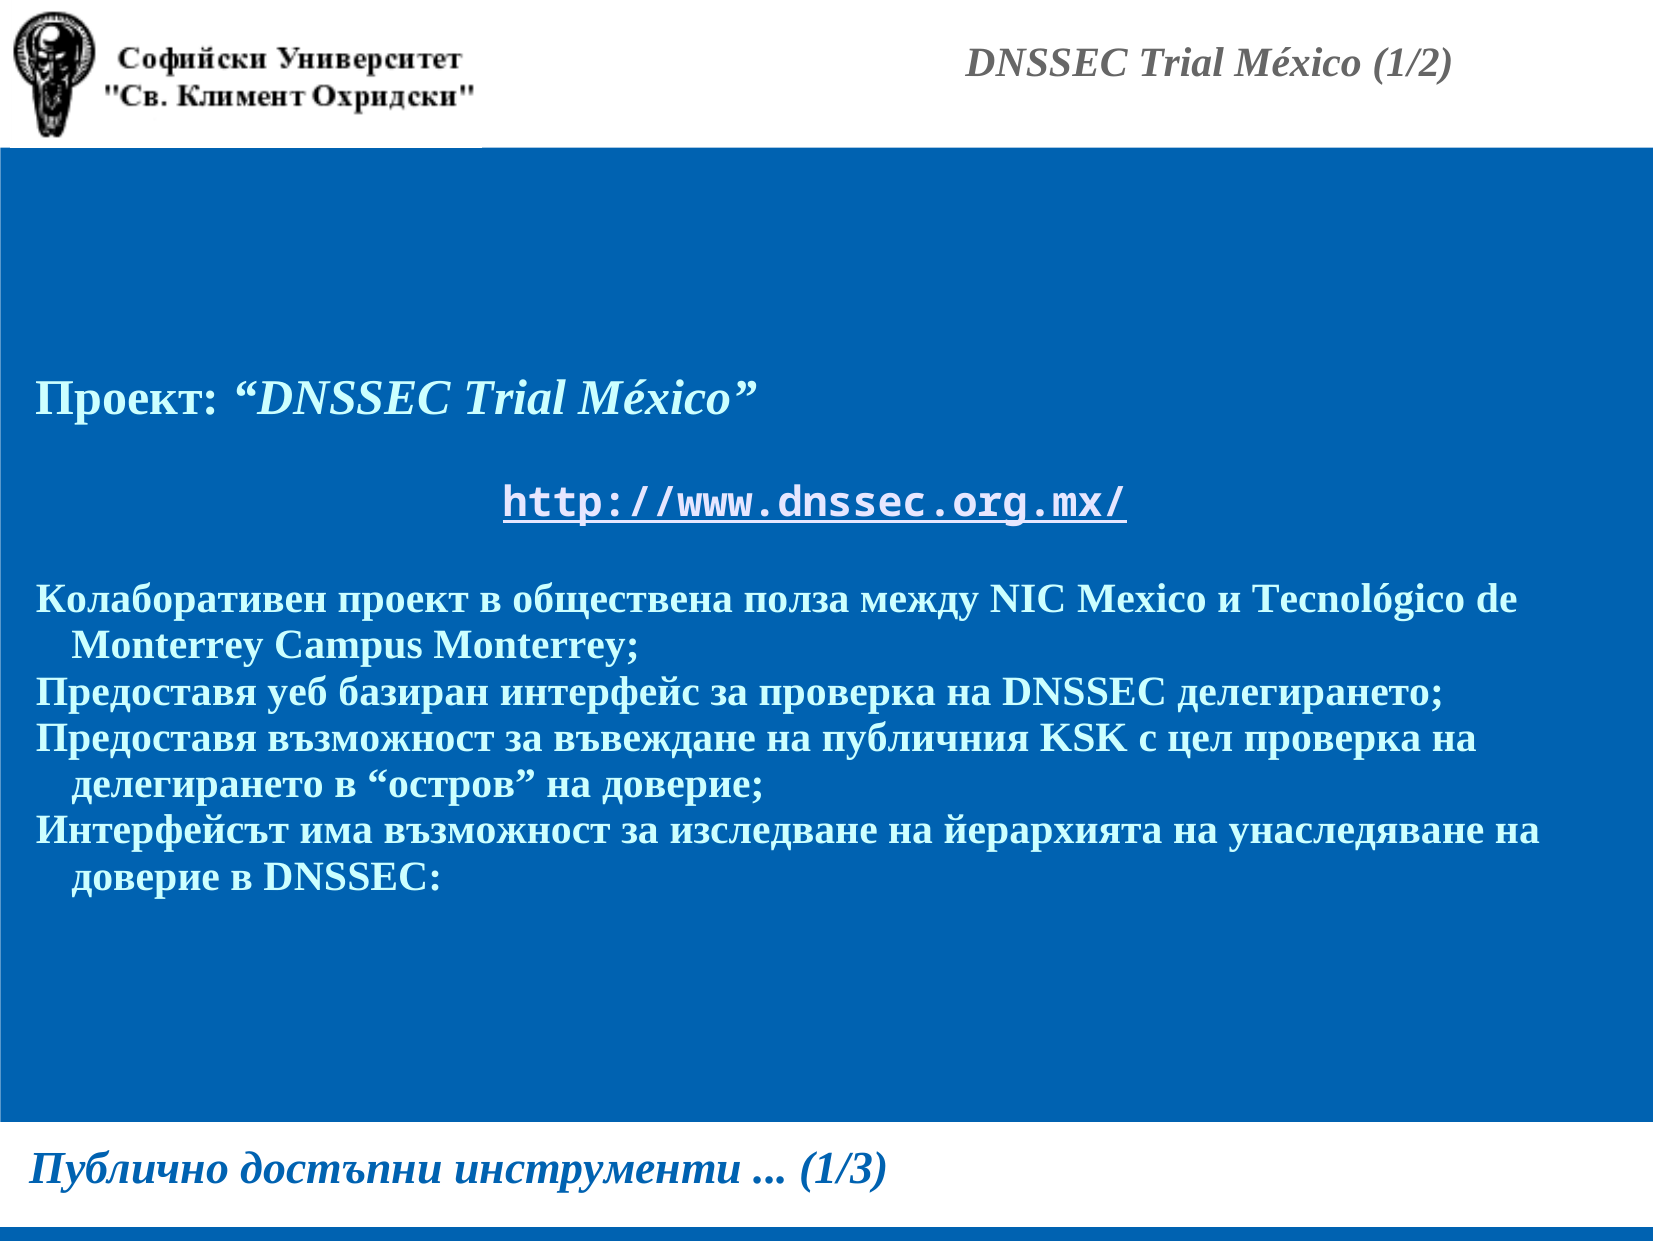

# DNSSEC Trial México (1/2)
Проект: “DNSSEC Trial México”
http://www.dnssec.org.mx/
Колаборативен проект в обществена полза между NIC Mexico и Tecnológico de Monterrey Campus Monterrey;
Предоставя уеб базиран интерфейс за проверка на DNSSEC делегирането;
Предоставя възможност за въвеждане на публичния KSK с цел проверка на делегирането в “остров” на доверие;
Интерфейсът има възможност за изследване на йерархията на унаследяване на доверие в DNSSEC:
Публично достъпни инструменти ... (1/3)